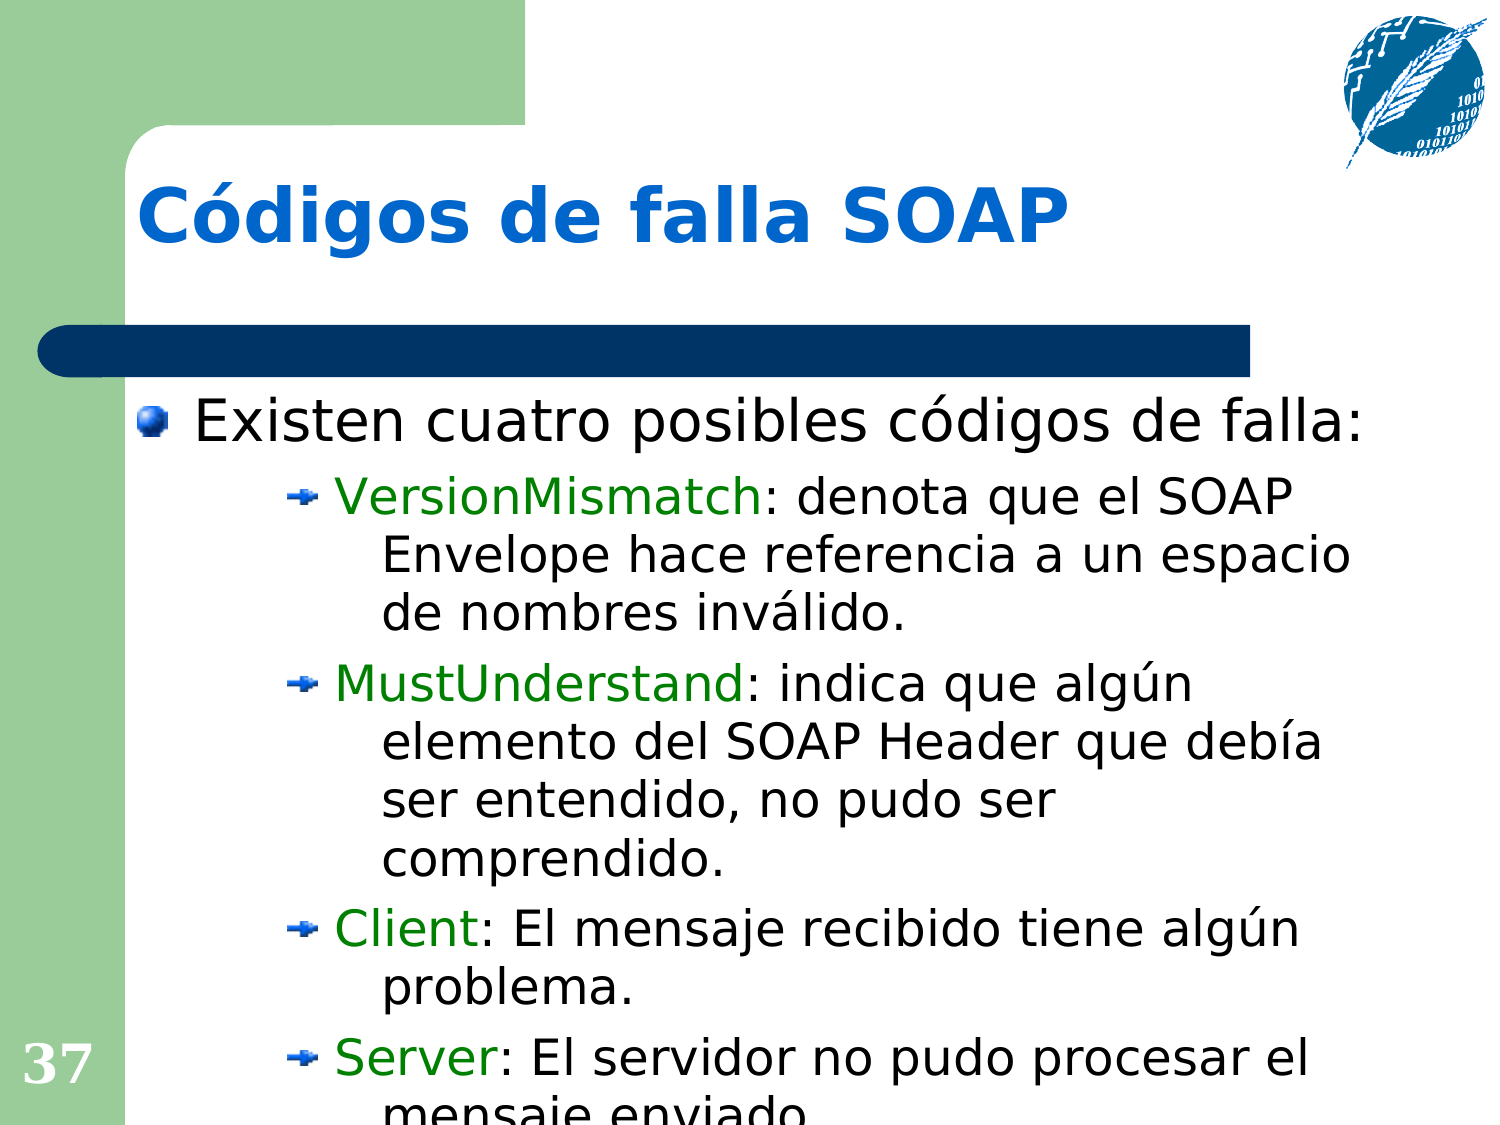

# Códigos de falla SOAP
Existen cuatro posibles códigos de falla:
VersionMismatch: denota que el SOAP Envelope hace referencia a un espacio de nombres inválido.
MustUnderstand: indica que algún elemento del SOAP Header que debía ser entendido, no pudo ser comprendido.
Client: El mensaje recibido tiene algún problema.
Server: El servidor no pudo procesar el mensaje enviado.
37